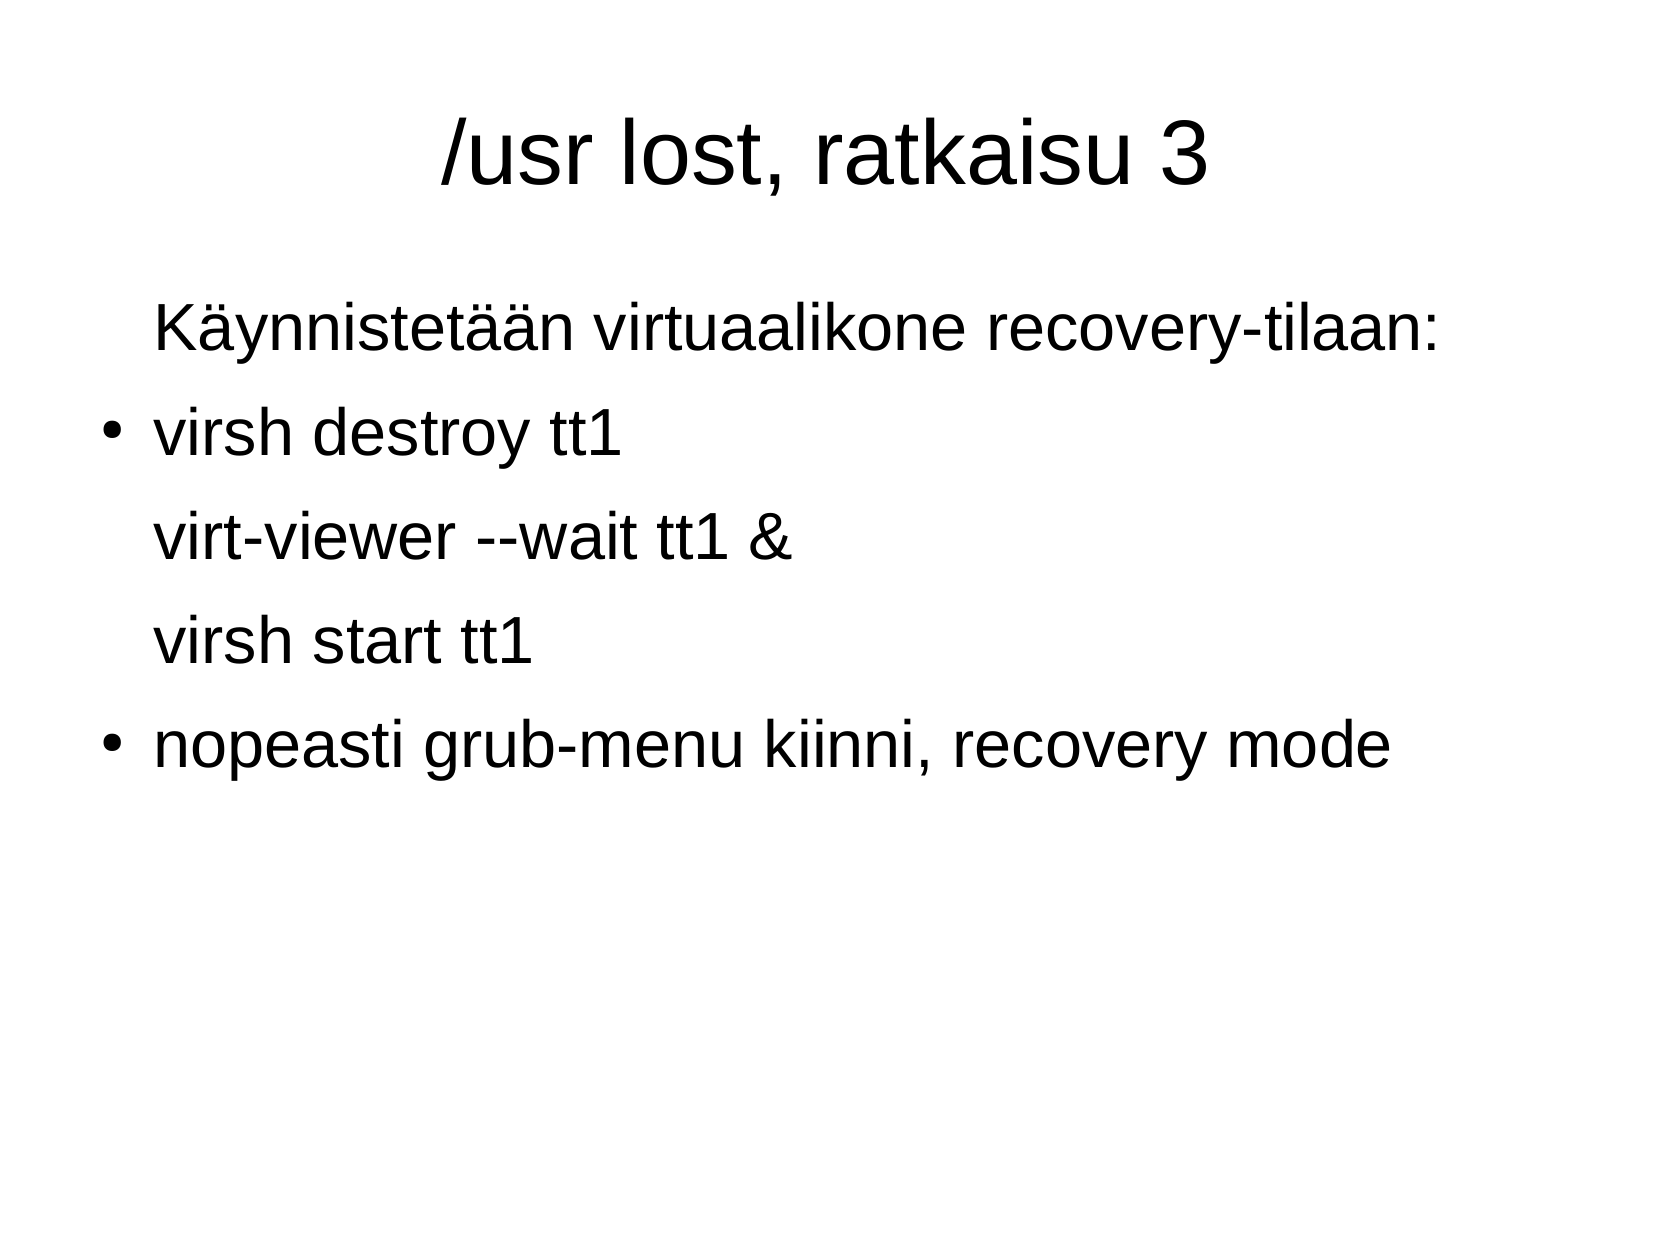

# /usr lost, ratkaisu 3
Käynnistetään virtuaalikone recovery-tilaan:
virsh destroy tt1
virt-viewer --wait tt1 &
virsh start tt1
nopeasti grub-menu kiinni, recovery mode